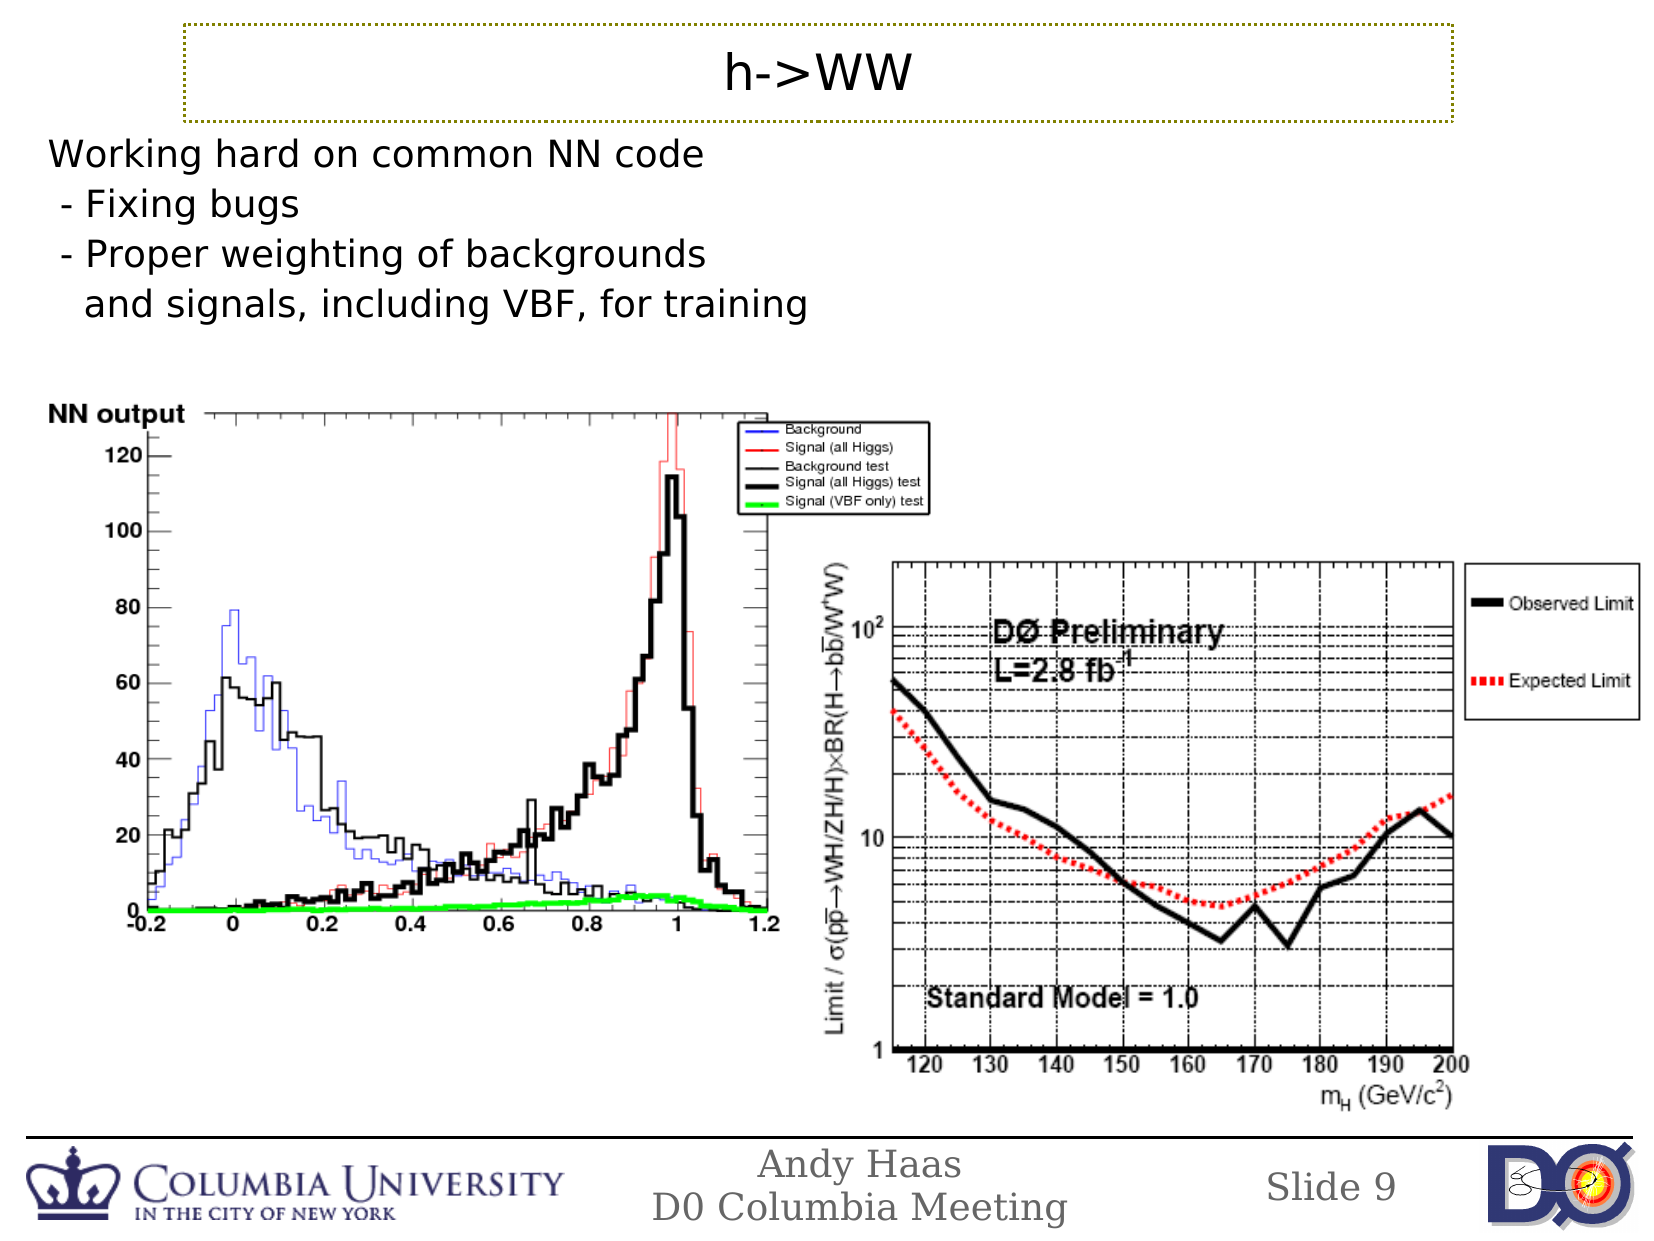

# h->WW
Working hard on common NN code
 - Fixing bugs
 - Proper weighting of backgrounds
 and signals, including VBF, for training